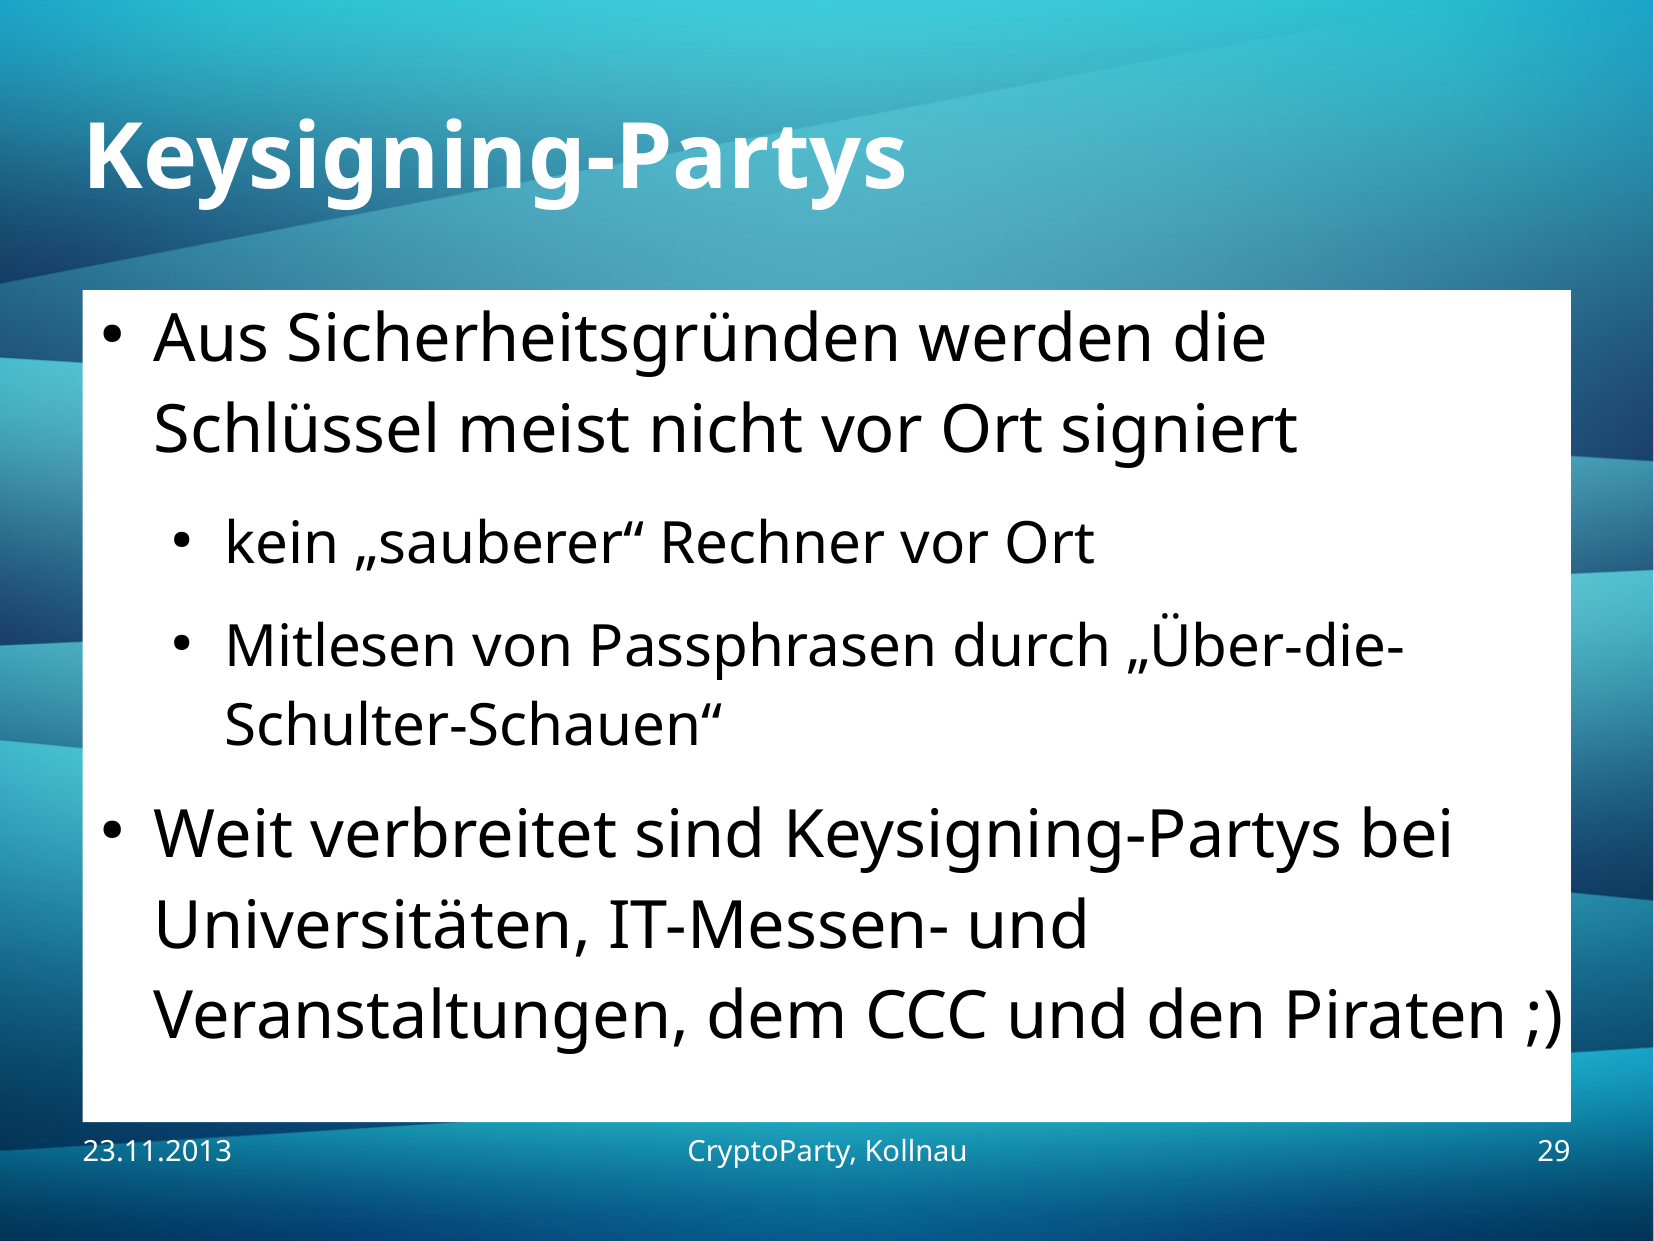

# Keysigning-Partys
Aus Sicherheitsgründen werden die Schlüssel meist nicht vor Ort signiert
kein „sauberer“ Rechner vor Ort
Mitlesen von Passphrasen durch „Über-die-Schulter-Schauen“
Weit verbreitet sind Keysigning-Partys bei Universitäten, IT-Messen- und Veranstaltungen, dem CCC und den Piraten ;)
23.11.2013
CryptoParty, Kollnau
29